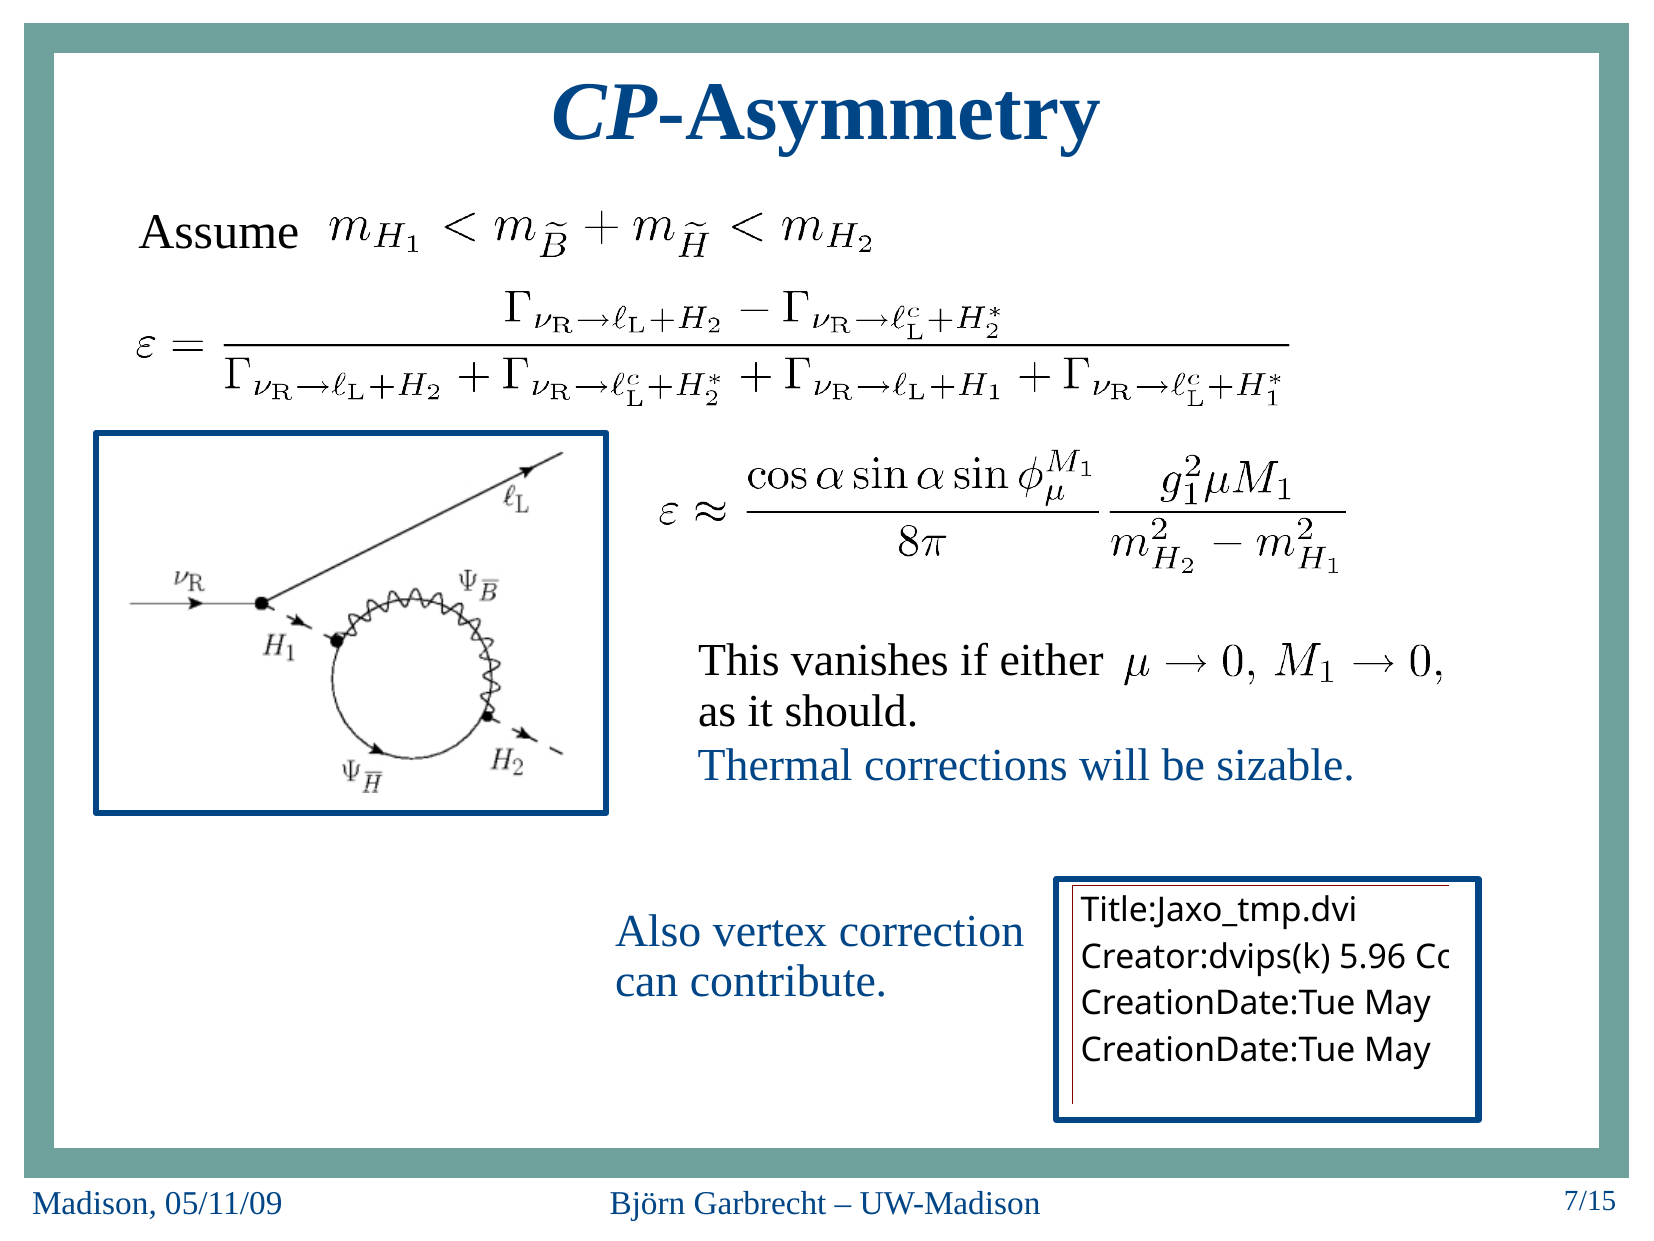

# CP-Asymmetry
Assume
This vanishes if either
as it should.
Thermal corrections will be sizable.
Also vertex correction
can contribute.
Björn Garbrecht – UW-Madison
7